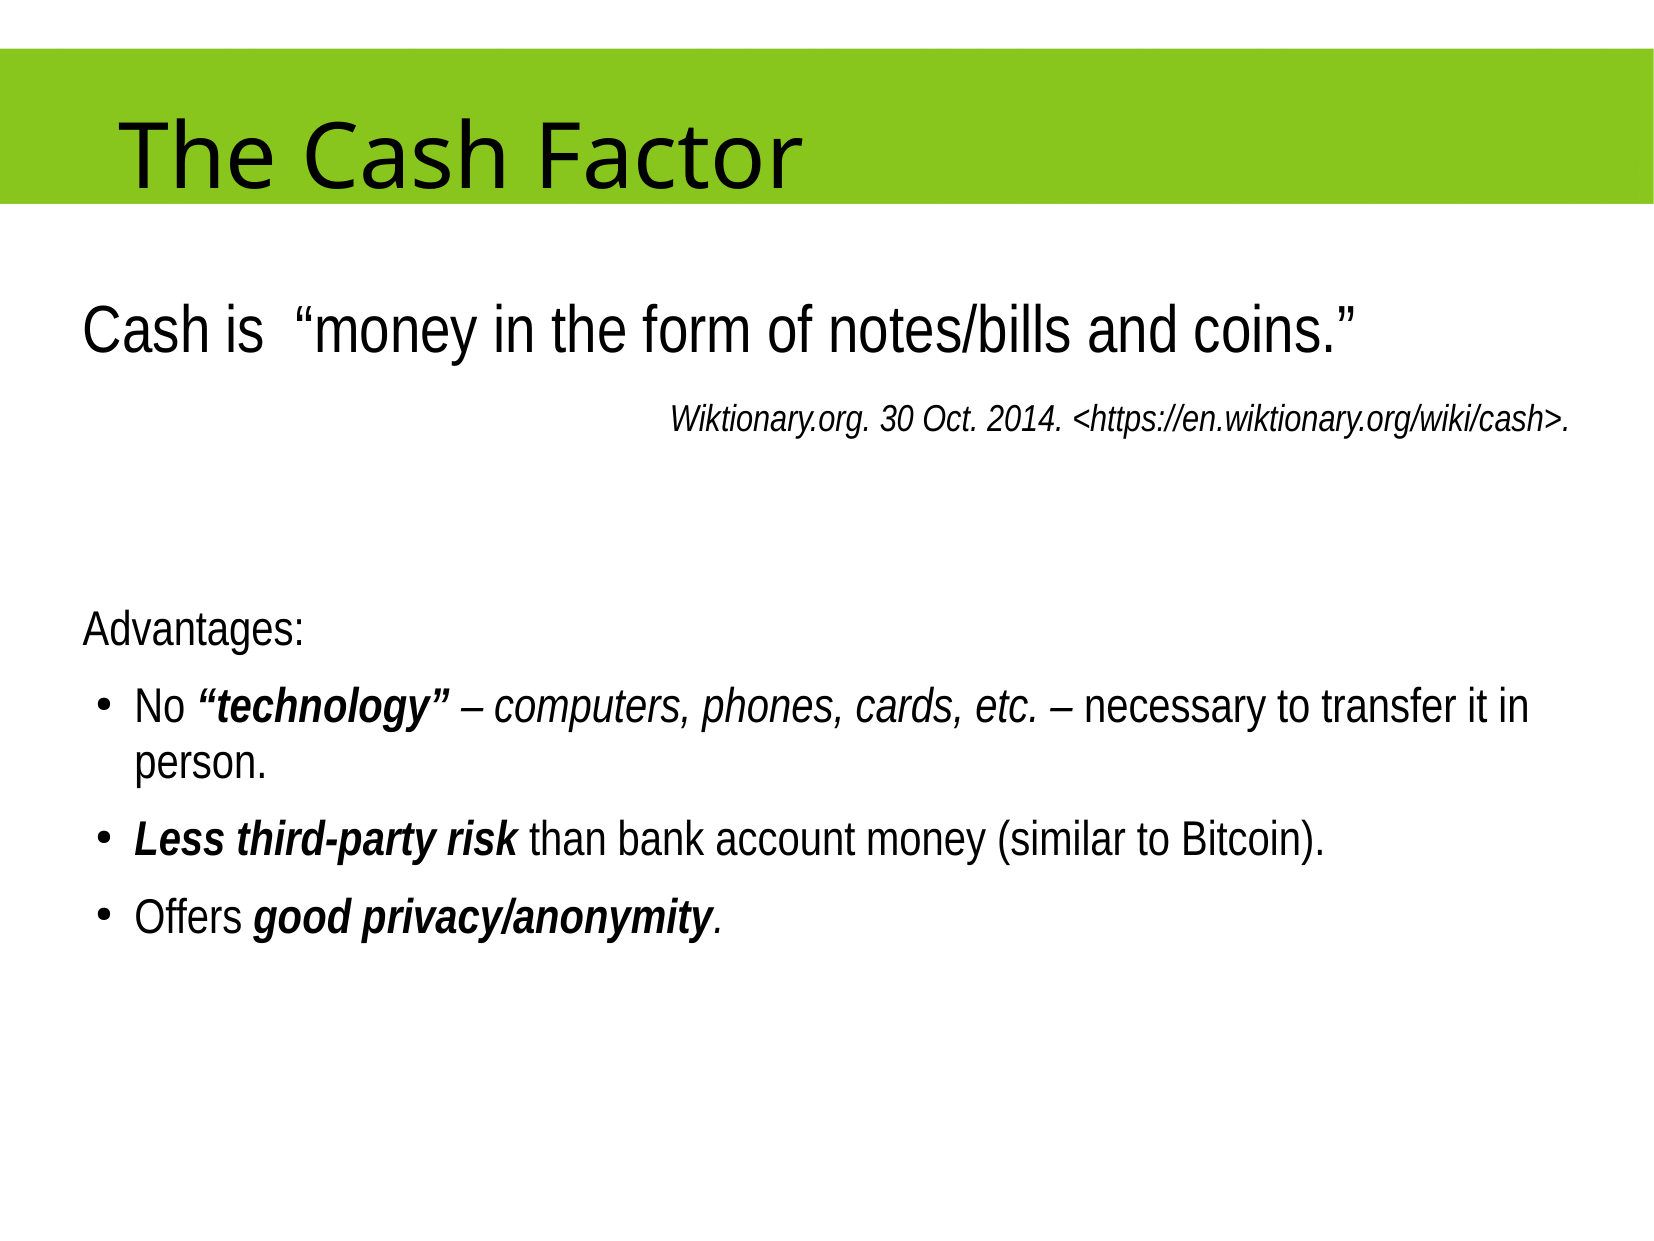

# The Cash Factor
Cash is “money in the form of notes/bills and coins.”
Wiktionary.org. 30 Oct. 2014. <https://en.wiktionary.org/wiki/cash>.
Advantages:
No “technology” – computers, phones, cards, etc. – necessary to transfer it in person.
Less third-party risk than bank account money (similar to Bitcoin).
Offers good privacy/anonymity.